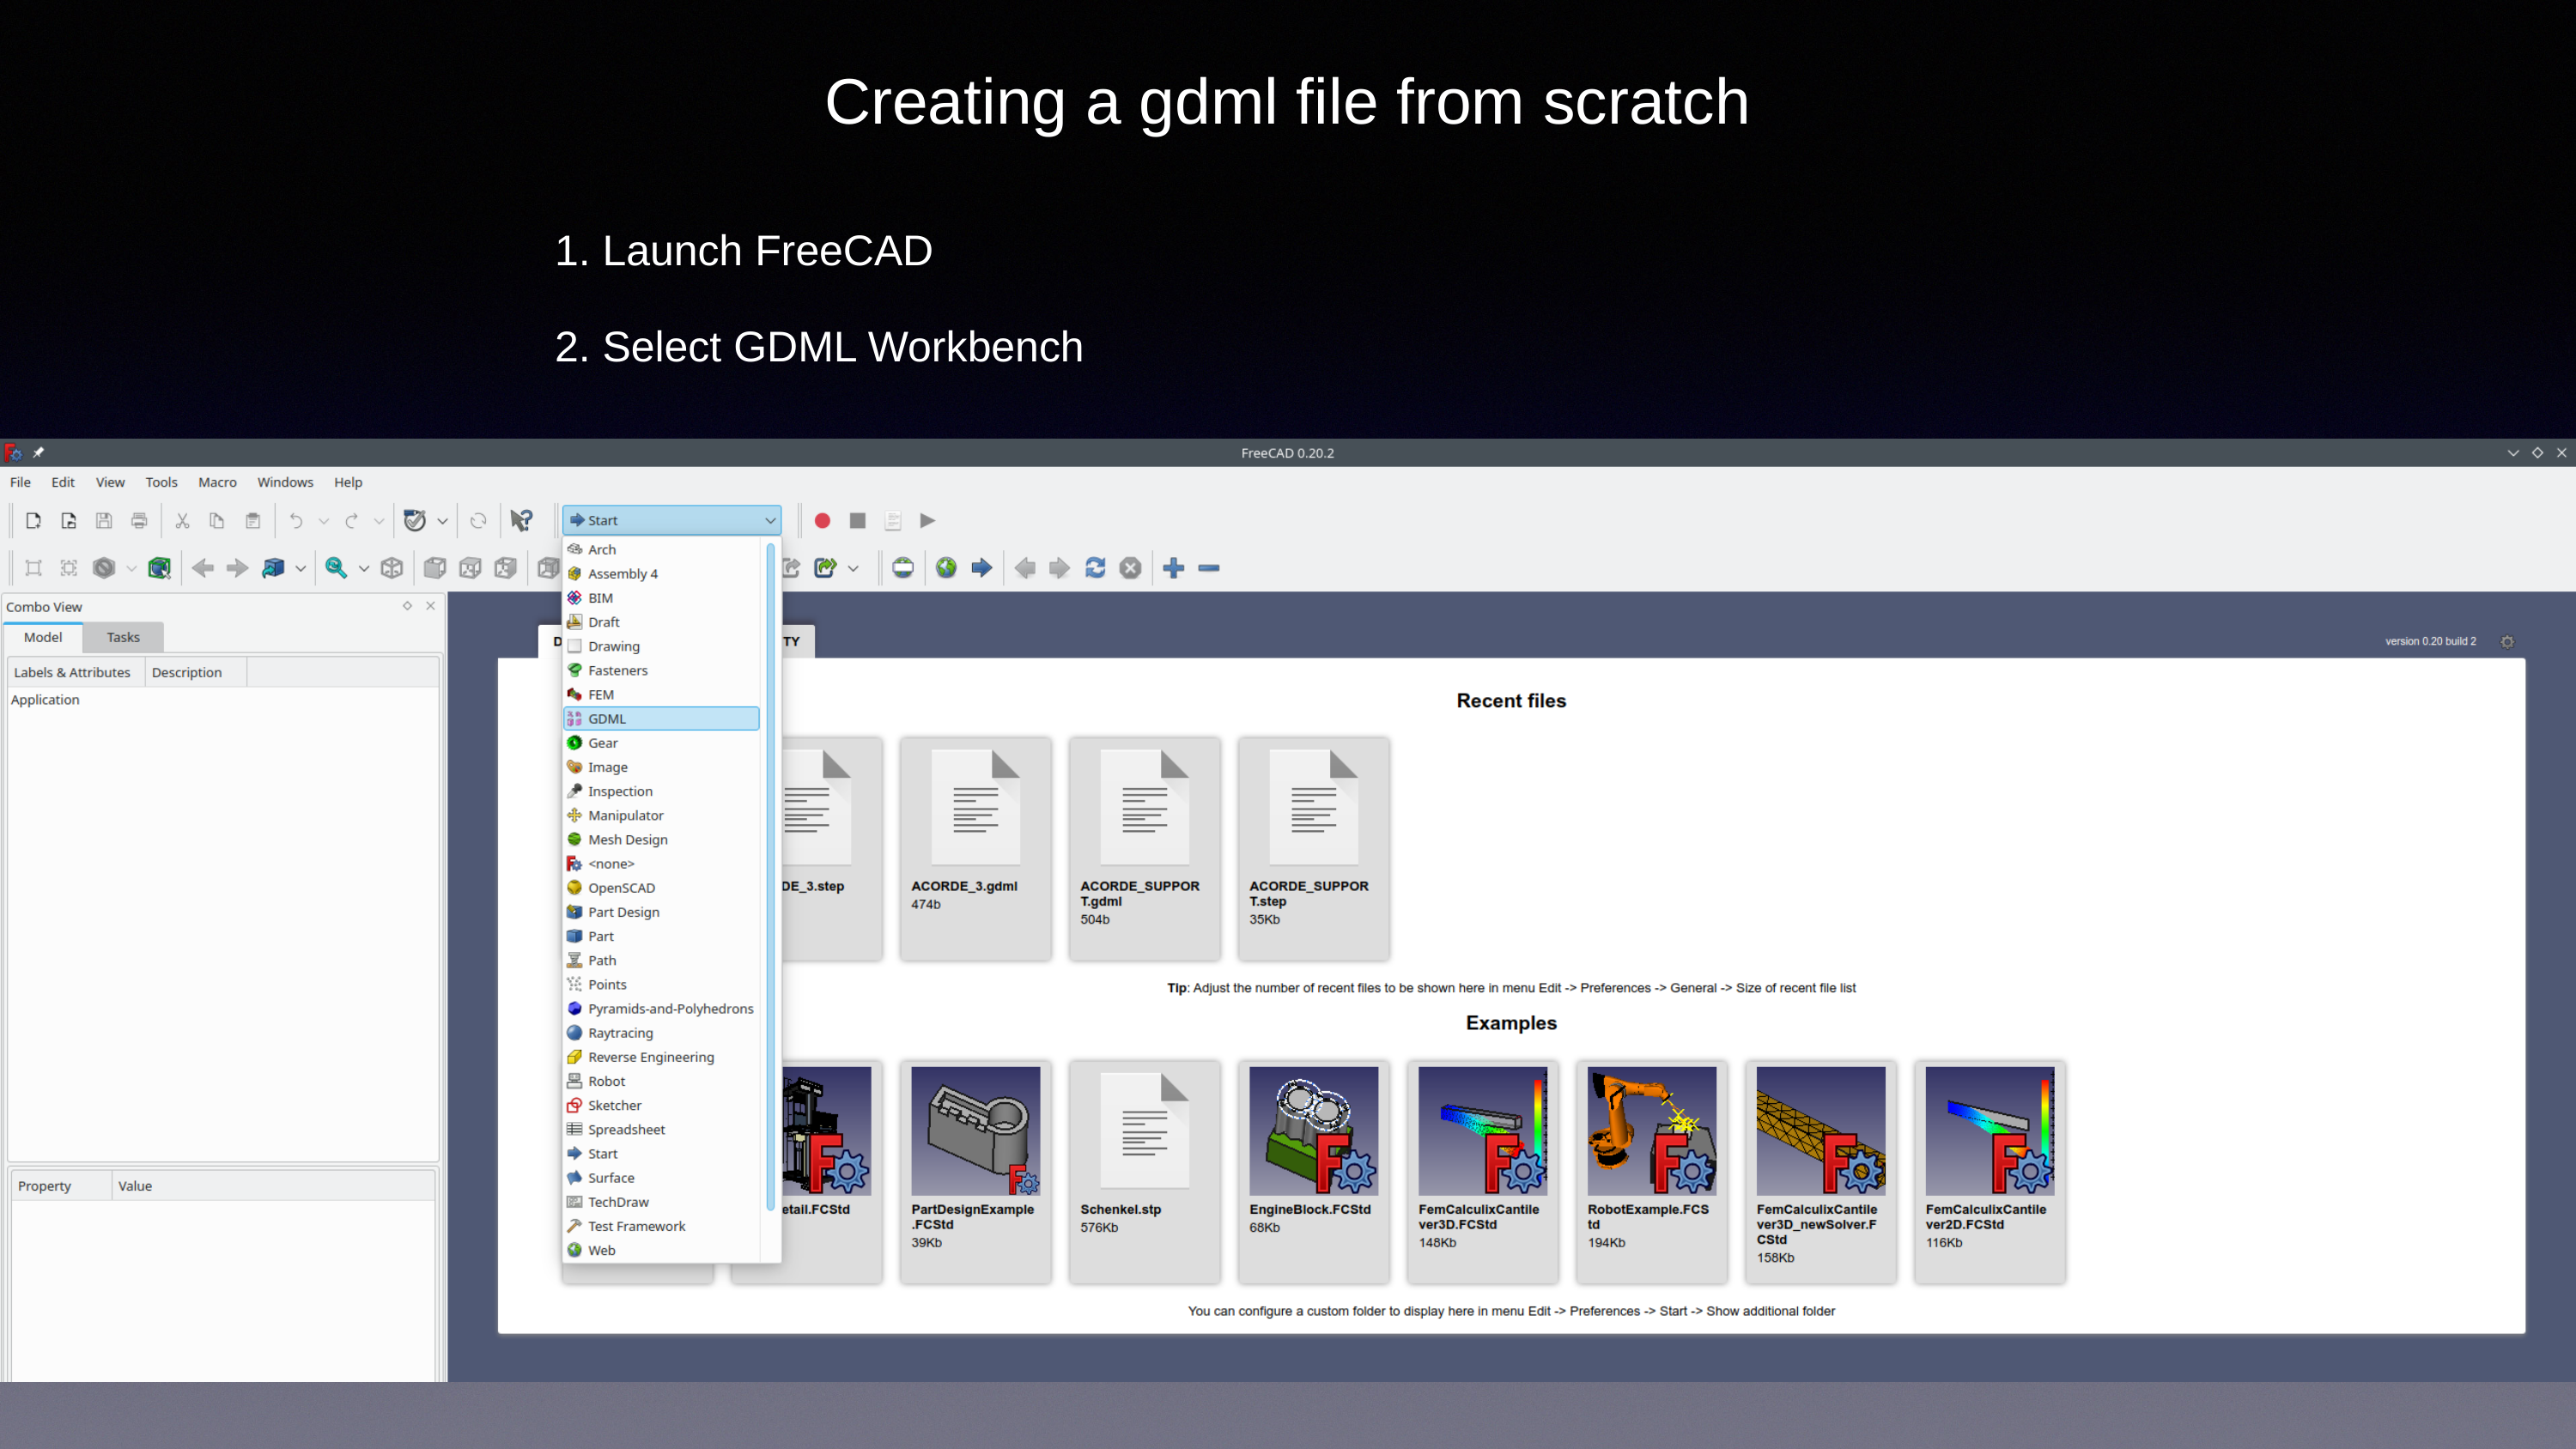

Creating a gdml file from scratch
 Launch FreeCAD
 Select GDML Workbench
11